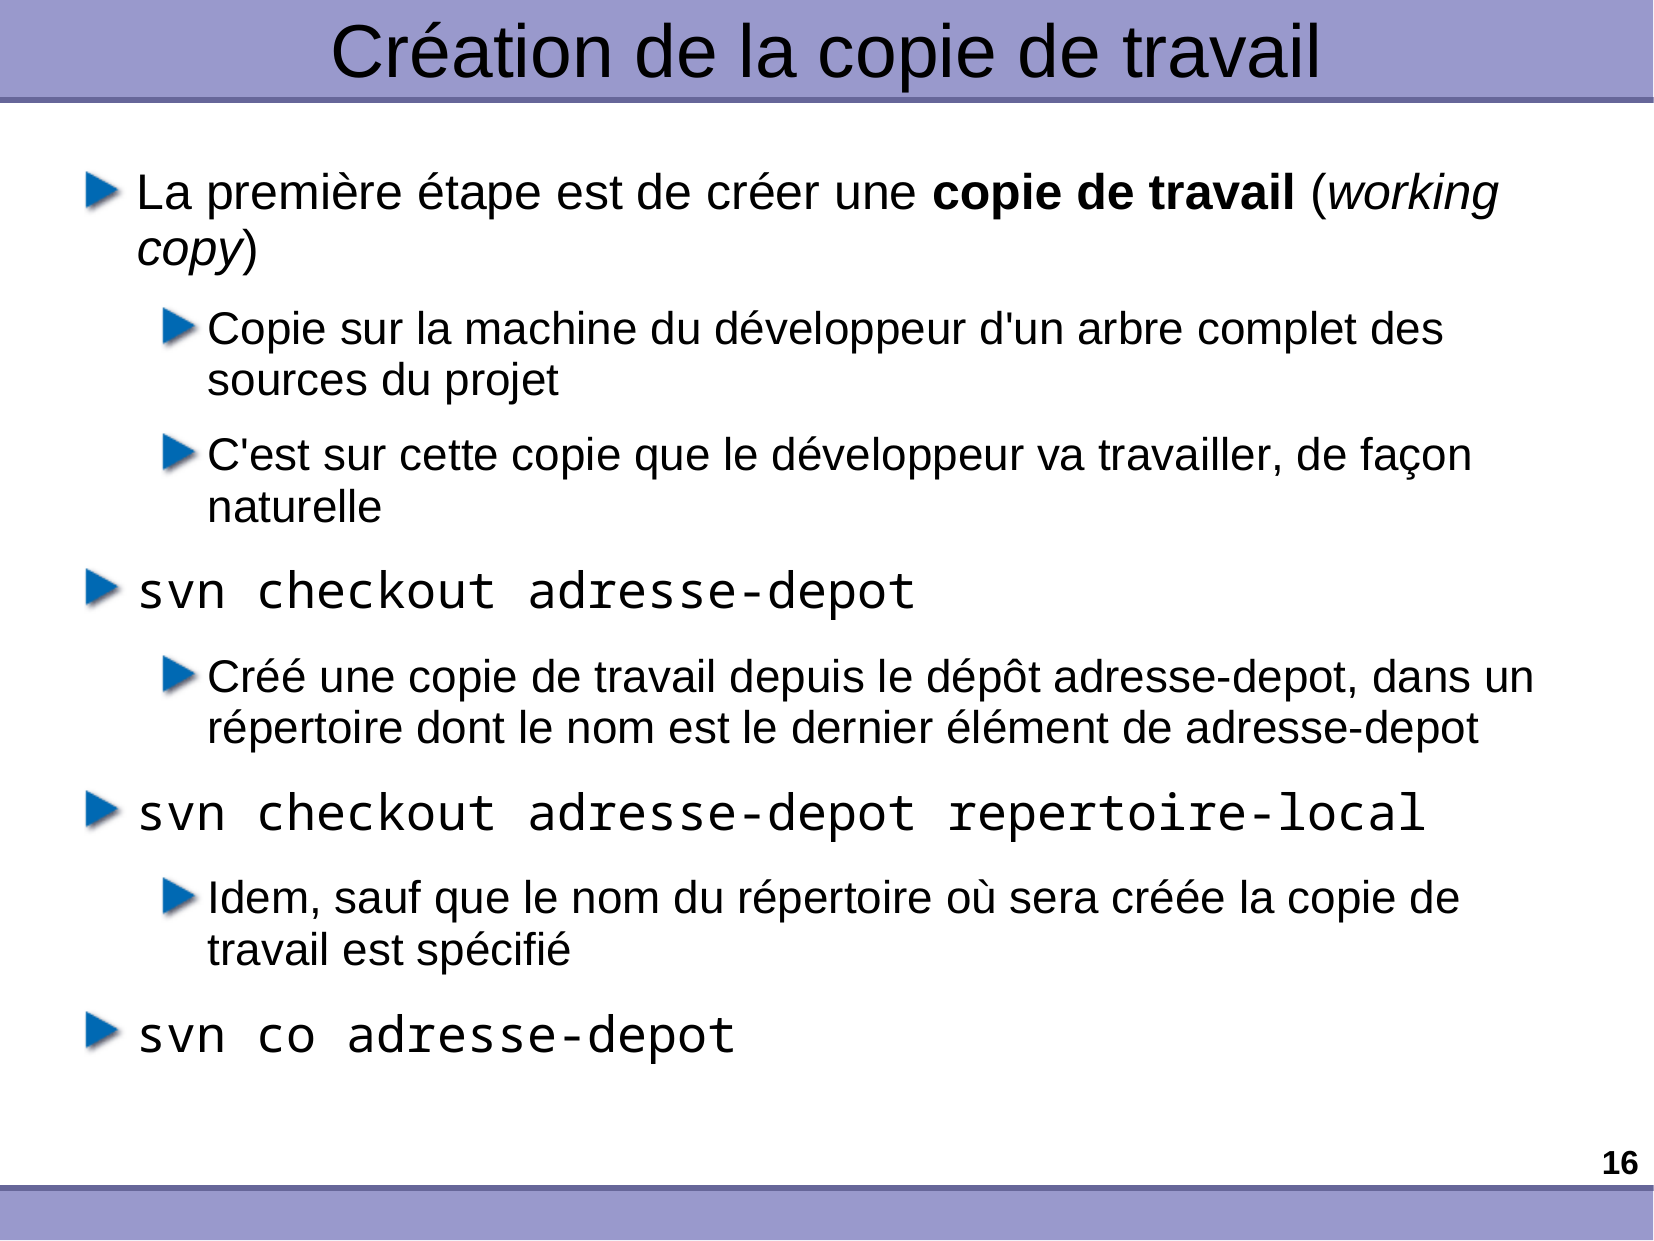

# Création de la copie de travail
La première étape est de créer une copie de travail (working copy)
Copie sur la machine du développeur d'un arbre complet des sources du projet
C'est sur cette copie que le développeur va travailler, de façon naturelle
svn checkout adresse-depot
Créé une copie de travail depuis le dépôt adresse-depot, dans un répertoire dont le nom est le dernier élément de adresse-depot
svn checkout adresse-depot repertoire-local
Idem, sauf que le nom du répertoire où sera créée la copie de travail est spécifié
svn co adresse-depot